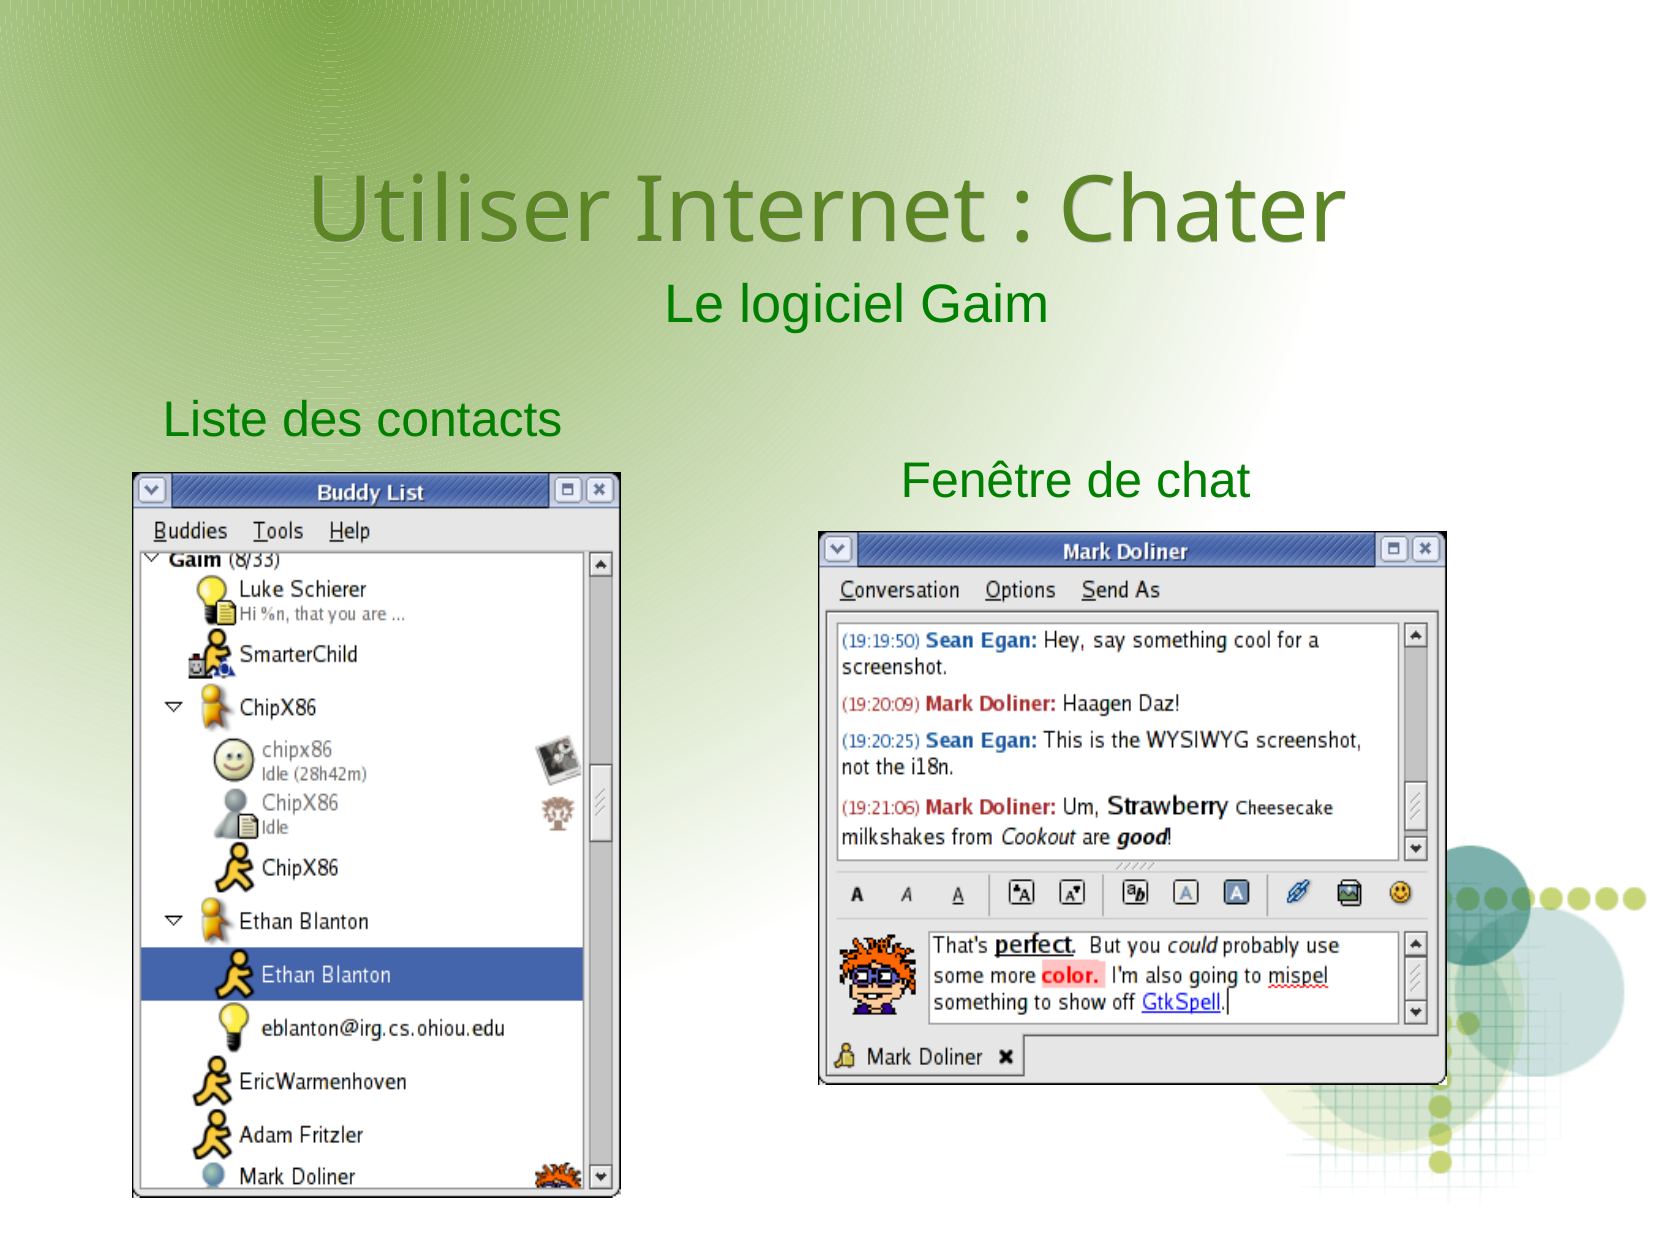

# Utiliser Internet : Chater
Le logiciel Gaim
Liste des contacts
Fenêtre de chat